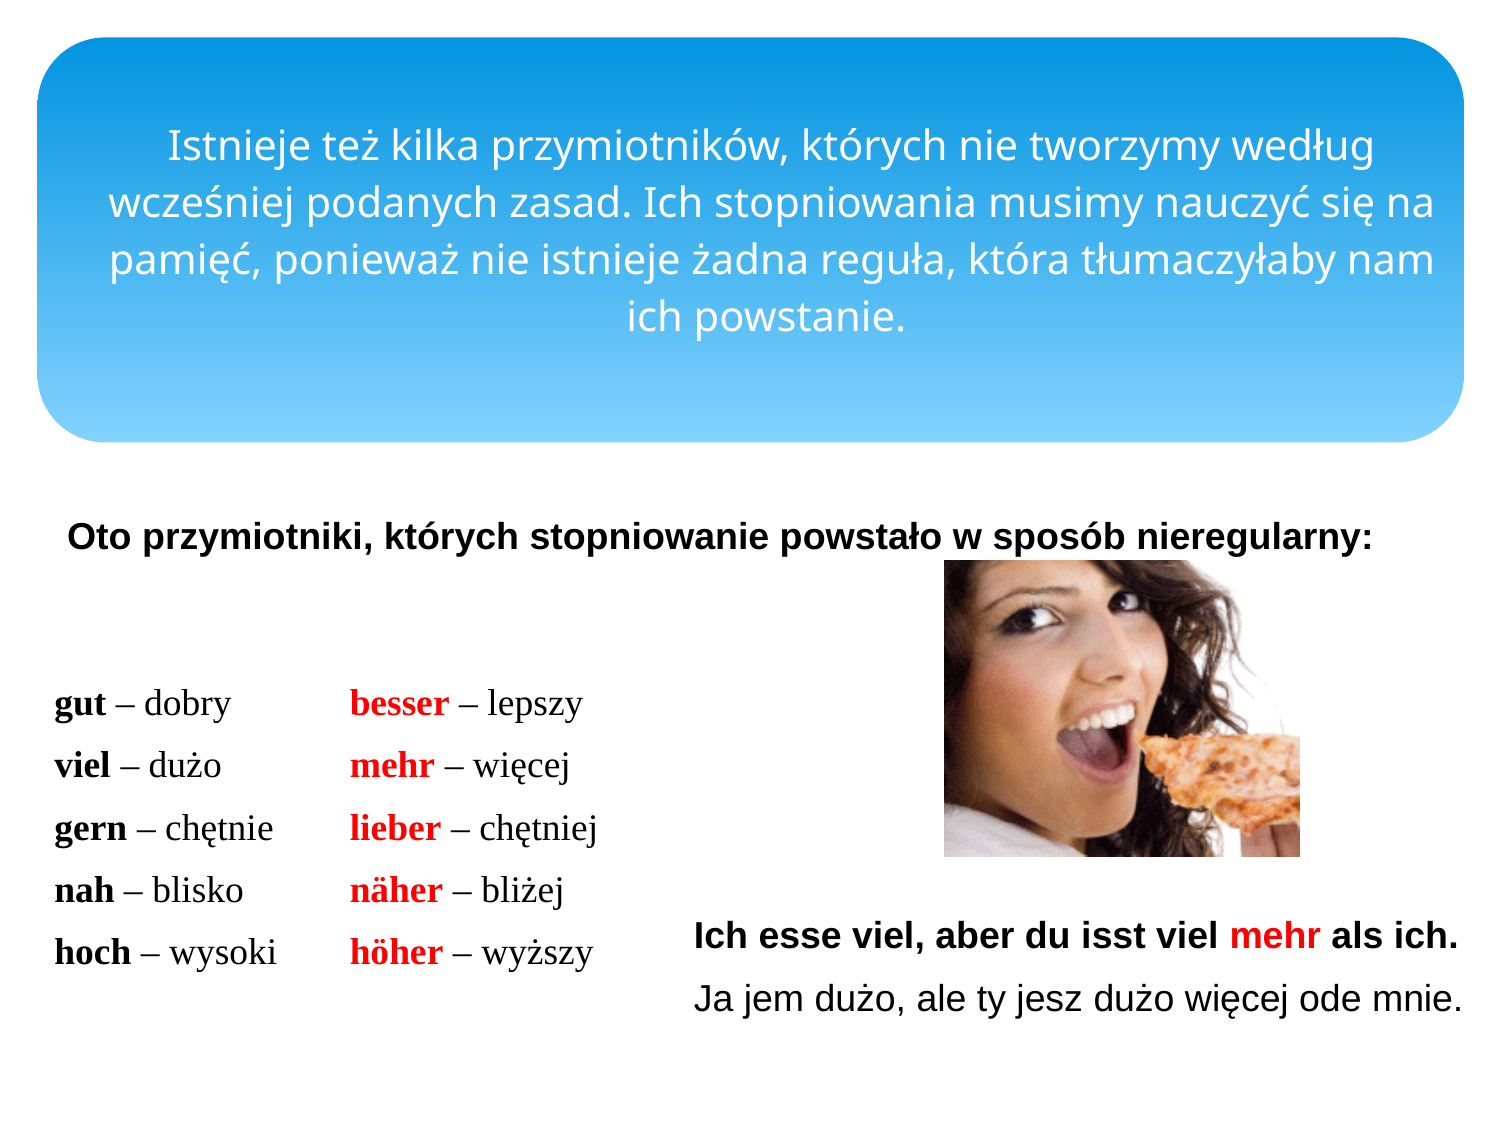

# Istnieje też kilka przymiotników, których nie tworzymy według wcześniej podanych zasad. Ich stopniowania musimy nauczyć się na pamięć, ponieważ nie istnieje żadna reguła, która tłumaczyłaby nam ich powstanie.
Oto przymiotniki, których stopniowanie powstało w sposób nieregularny:
gut – dobry		besser – lepszy
viel – dużo 		mehr – więcej
gern – chętnie		lieber – chętniej
nah – blisko 		näher – bliżej
hoch – wysoki	höher – wyższy
Ich esse viel, aber du isst viel mehr als ich.
Ja jem dużo, ale ty jesz dużo więcej ode mnie.